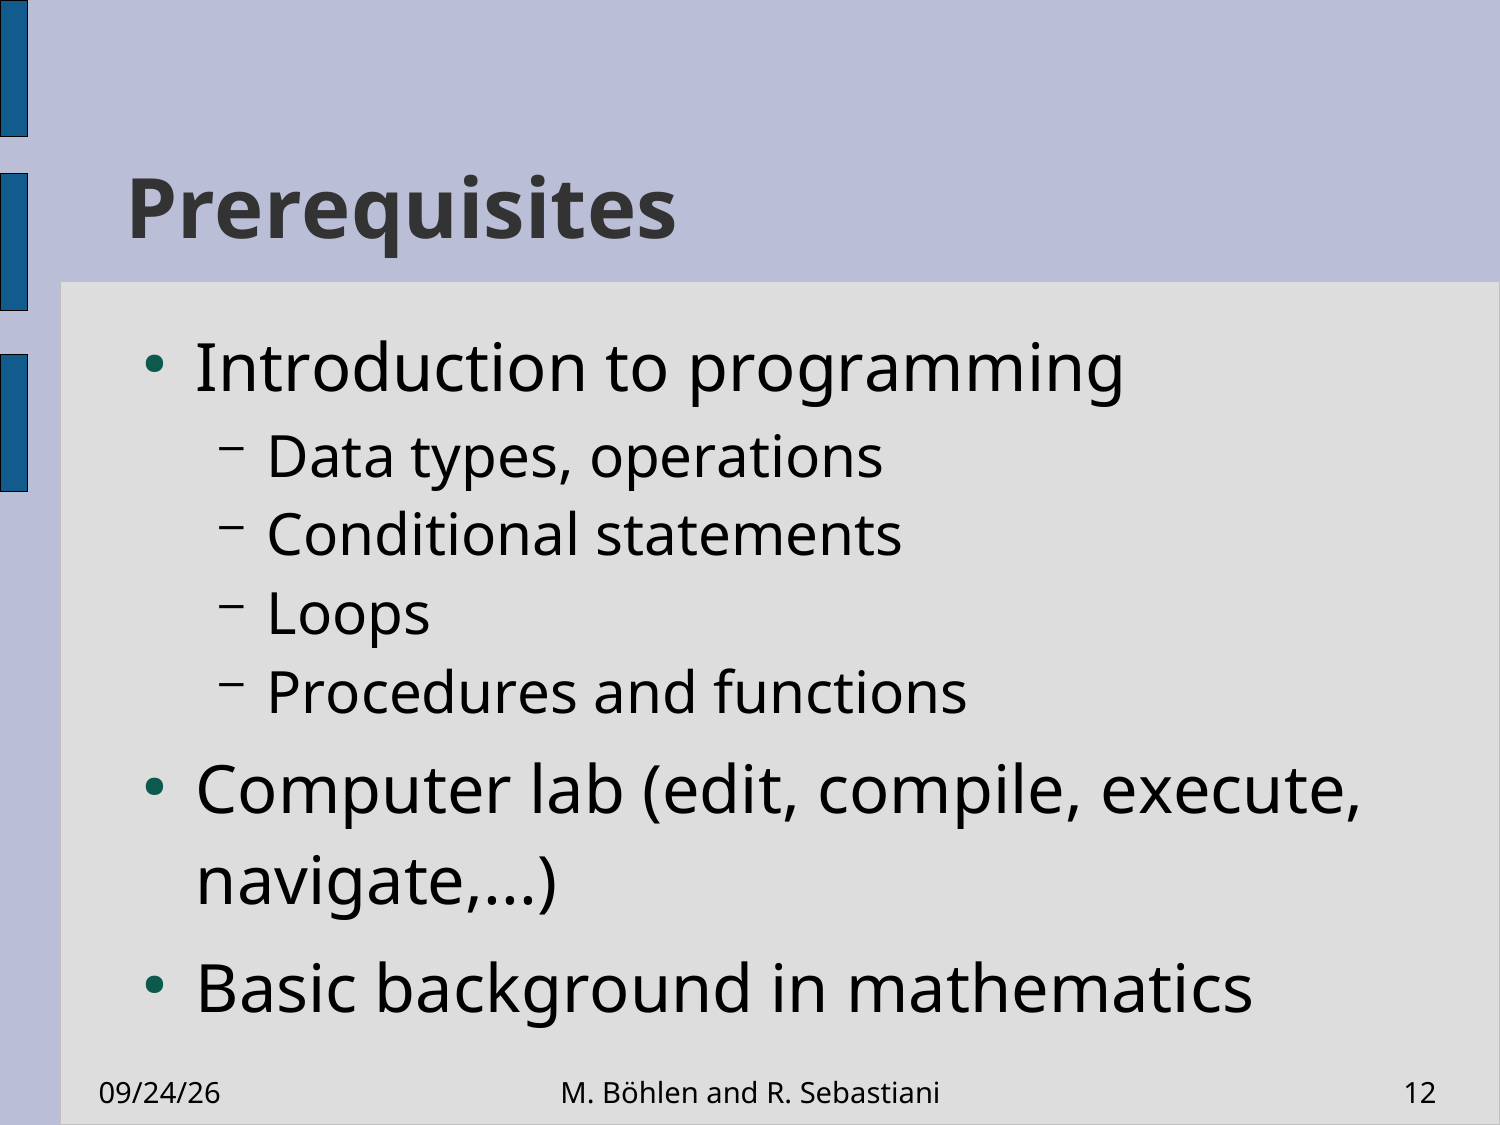

# Prerequisites
Introduction to programming
Data types, operations
Conditional statements
Loops
Procedures and functions
Computer lab (edit, compile, execute, navigate,...)
Basic background in mathematics
M. Böhlen and R. Sebastiani
12